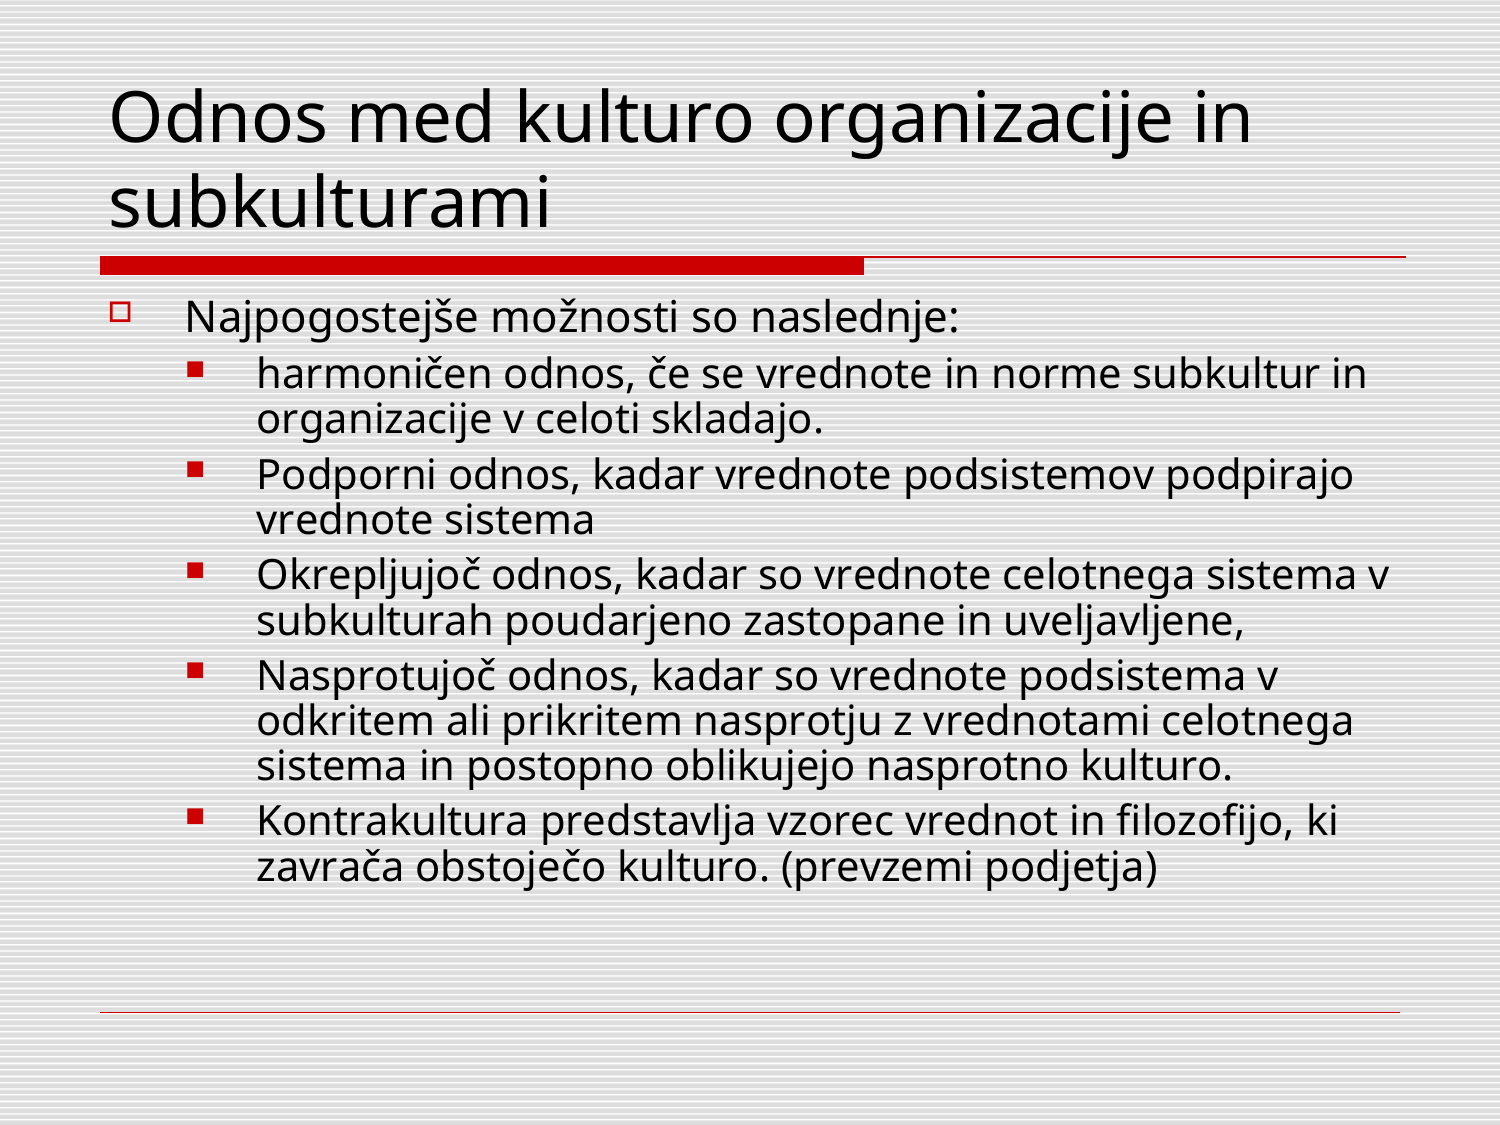

# Odnos med kulturo organizacije in subkulturami
Najpogostejše možnosti so naslednje:
harmoničen odnos, če se vrednote in norme subkultur in organizacije v celoti skladajo.
Podporni odnos, kadar vrednote podsistemov podpirajo vrednote sistema
Okrepljujoč odnos, kadar so vrednote celotnega sistema v subkulturah poudarjeno zastopane in uveljavljene,
Nasprotujoč odnos, kadar so vrednote podsistema v odkritem ali prikritem nasprotju z vrednotami celotnega sistema in postopno oblikujejo nasprotno kulturo.
Kontrakultura predstavlja vzorec vrednot in filozofijo, ki zavrača obstoječo kulturo. (prevzemi podjetja)